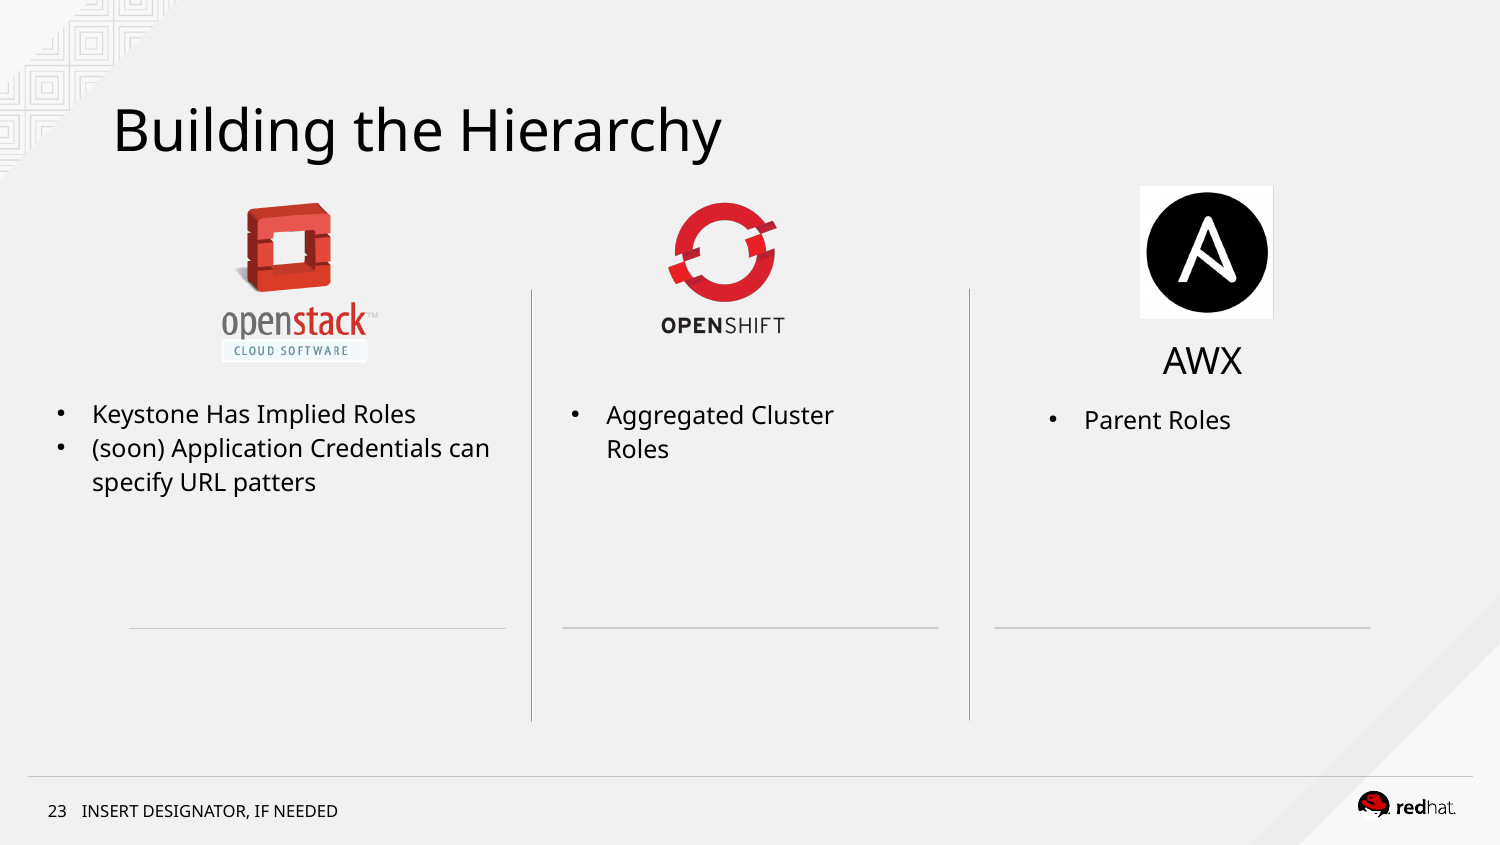

# Building the Hierarchy
AWX
Keystone Has Implied Roles
(soon) Application Credentials can specify URL patters
Aggregated Cluster Roles
Parent Roles
23
INSERT DESIGNATOR, IF NEEDED